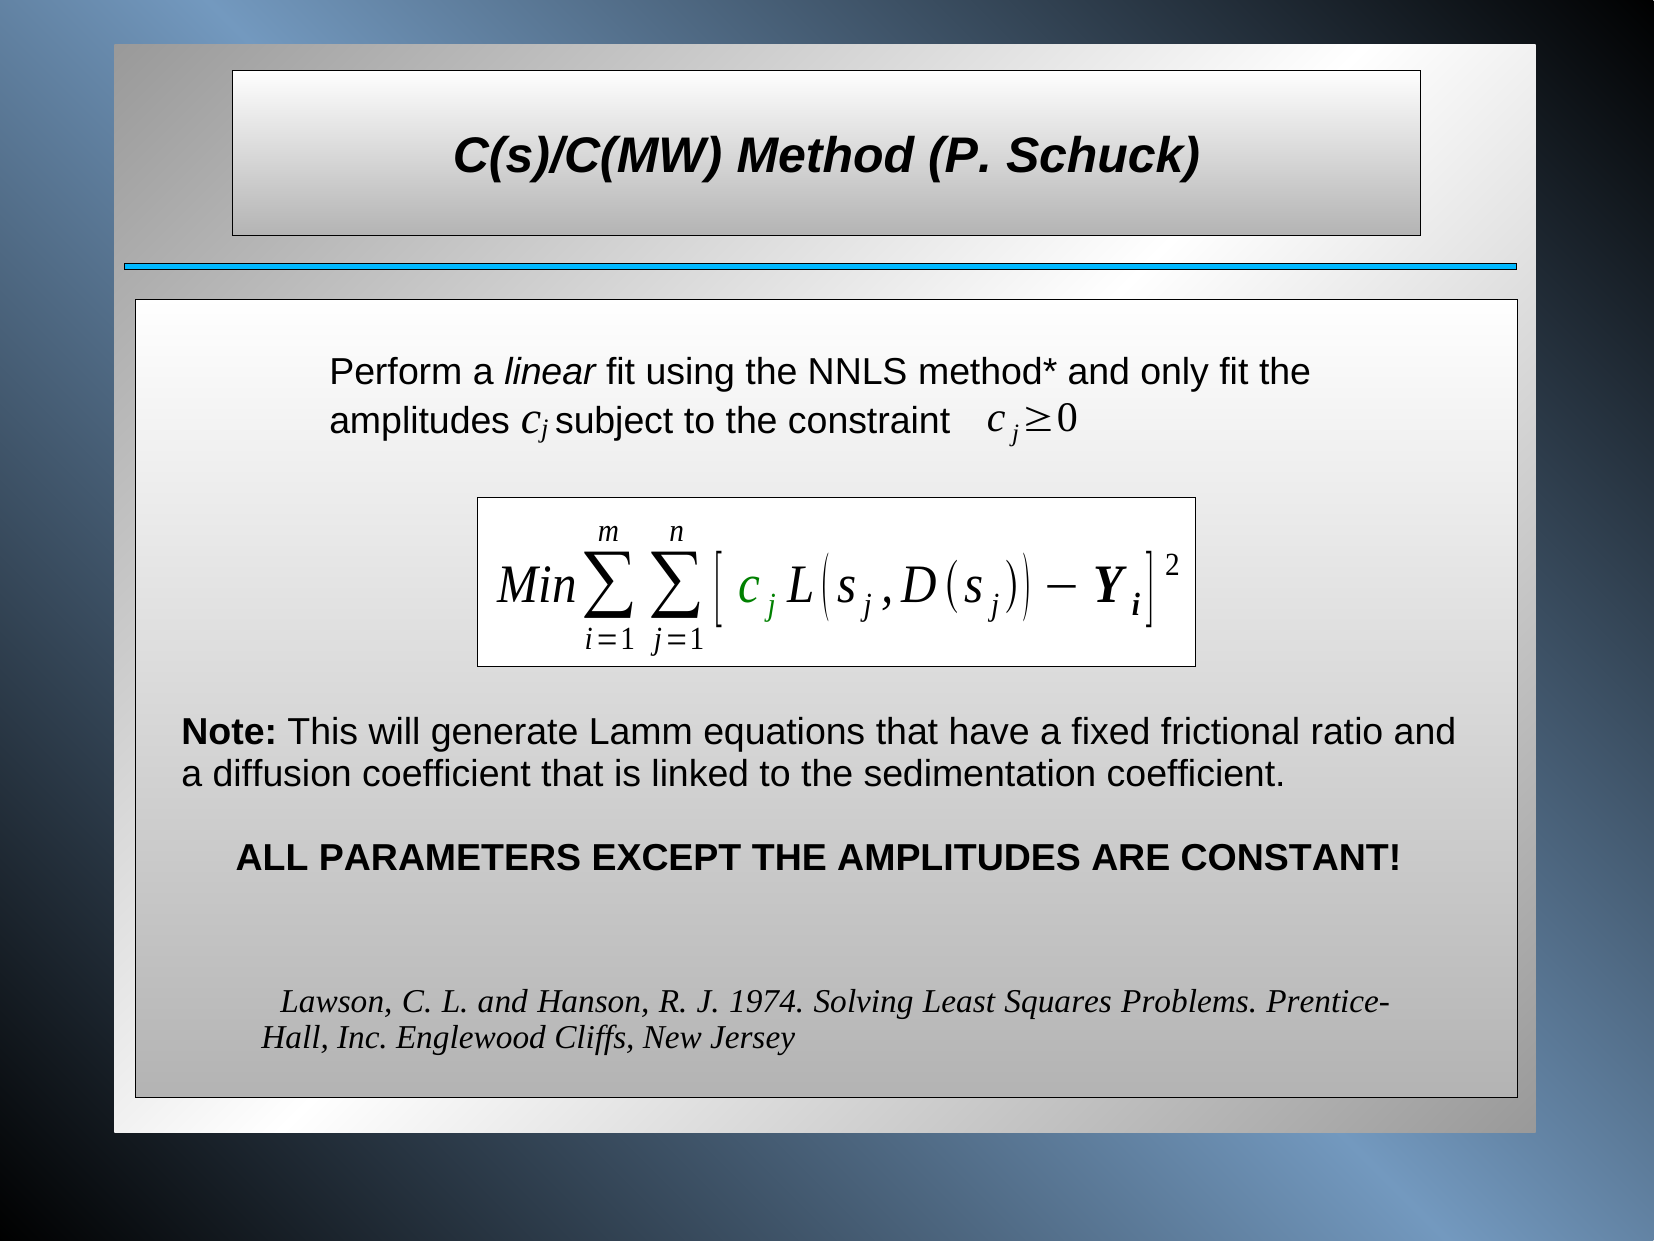

C(s)/C(MW) Method (P. Schuck)
Perform a linear fit using the NNLS method* and only fit the
amplitudes cj subject to the constraint
Note: This will generate Lamm equations that have a fixed frictional ratio and
a diffusion coefficient that is linked to the sedimentation coefficient.
ALL PARAMETERS EXCEPT THE AMPLITUDES ARE CONSTANT!
 Lawson, C. L. and Hanson, R. J. 1974. Solving Least Squares Problems. Prentice-Hall, Inc. Englewood Cliffs, New Jersey